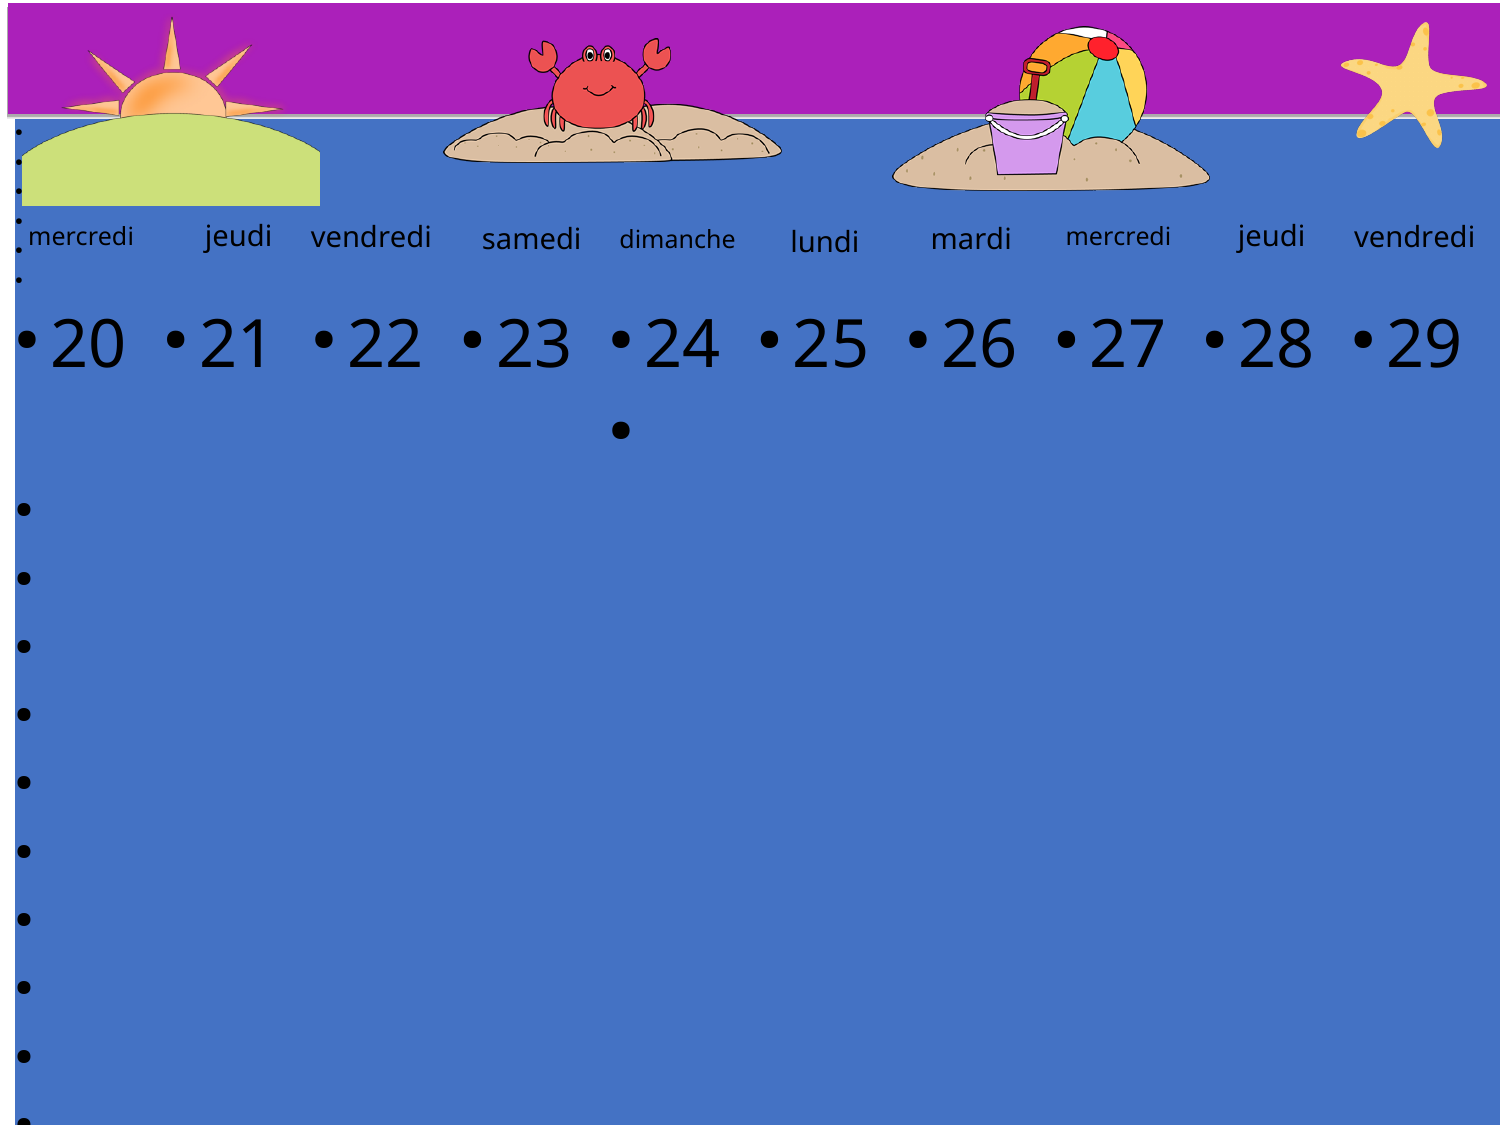

| | | | | | | | | | |
| --- | --- | --- | --- | --- | --- | --- | --- | --- | --- |
| 20 | 21 | 22 | 23 | 24 | 25 | 26 | 27 | 28 | 29 |
| | | | | | | | | | |
jeudi
jeudi
vendredi
vendredi
mercredi
mercredi
samedi
mardi
dimanche
lundi